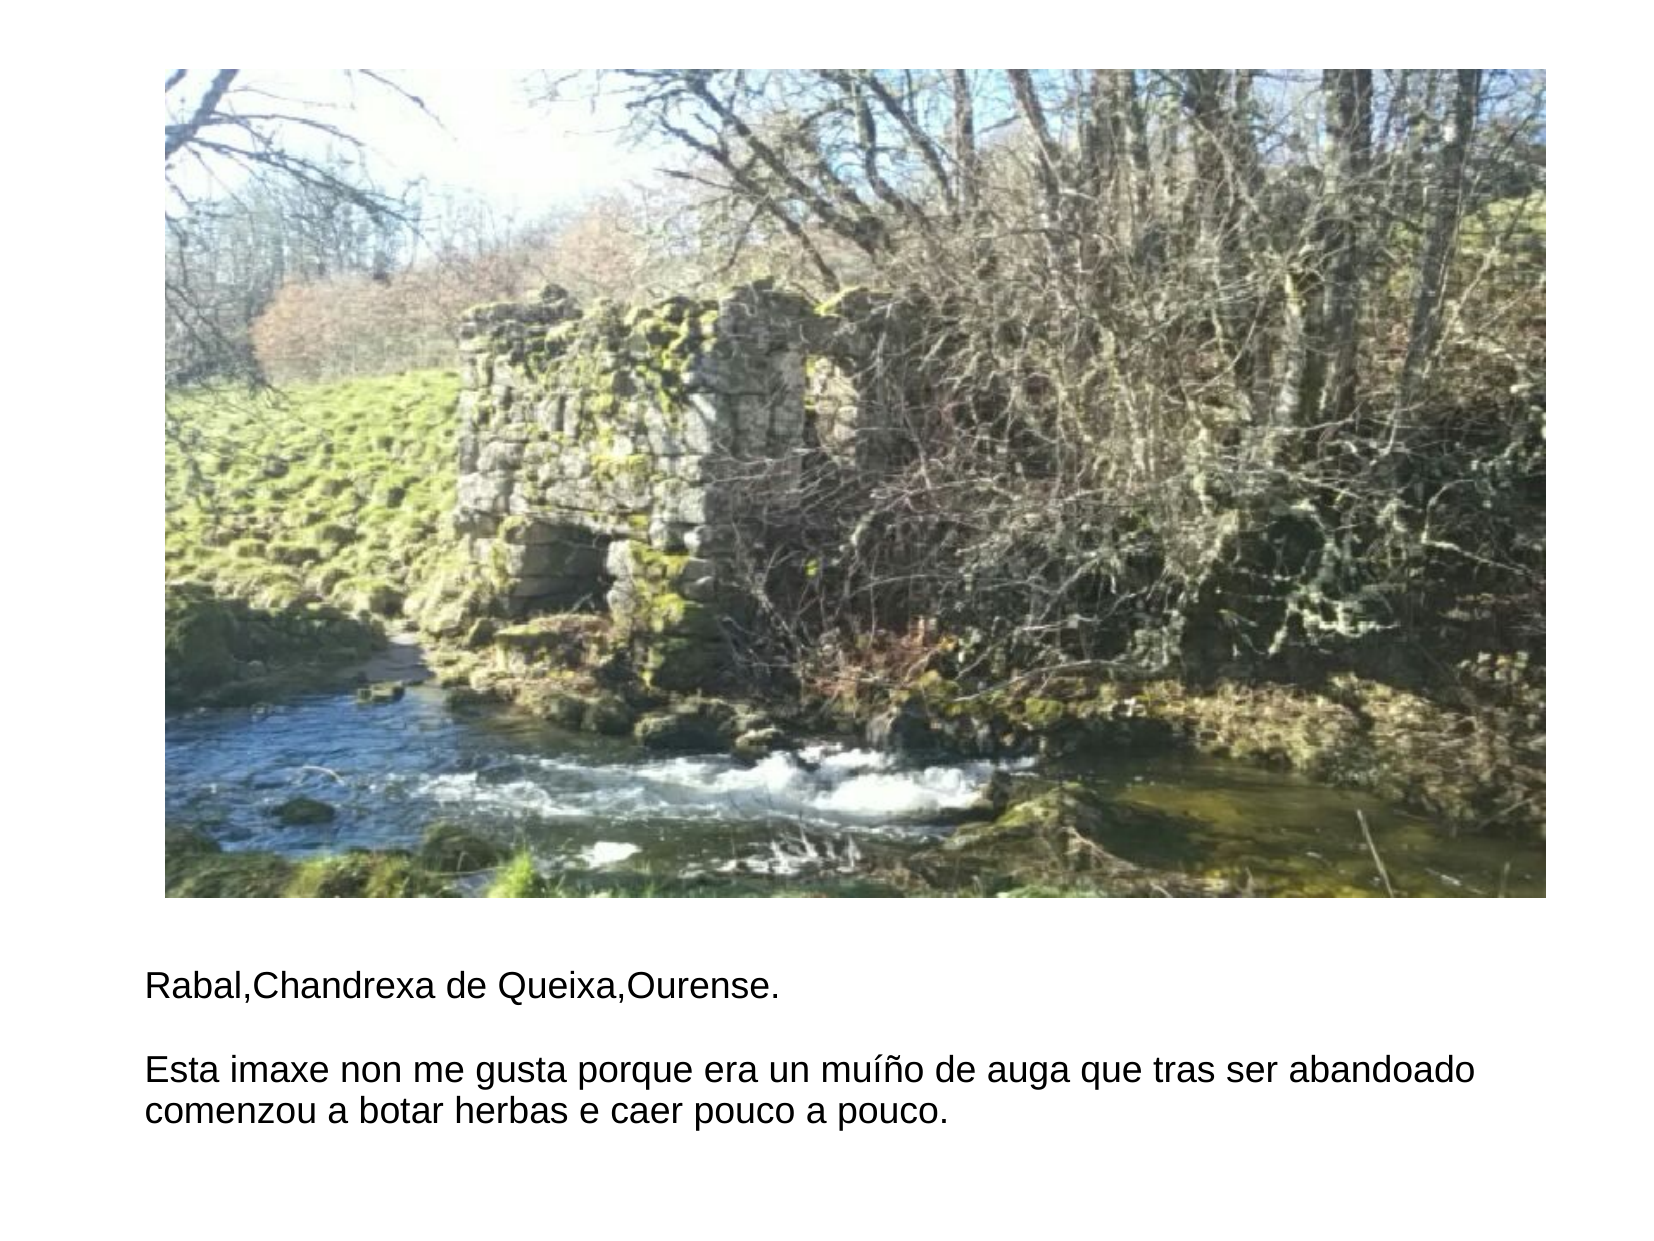

Rabal,Chandrexa de Queixa,Ourense.
Esta imaxe non me gusta porque era un muíño de auga que tras ser abandoado comenzou a botar herbas e caer pouco a pouco.